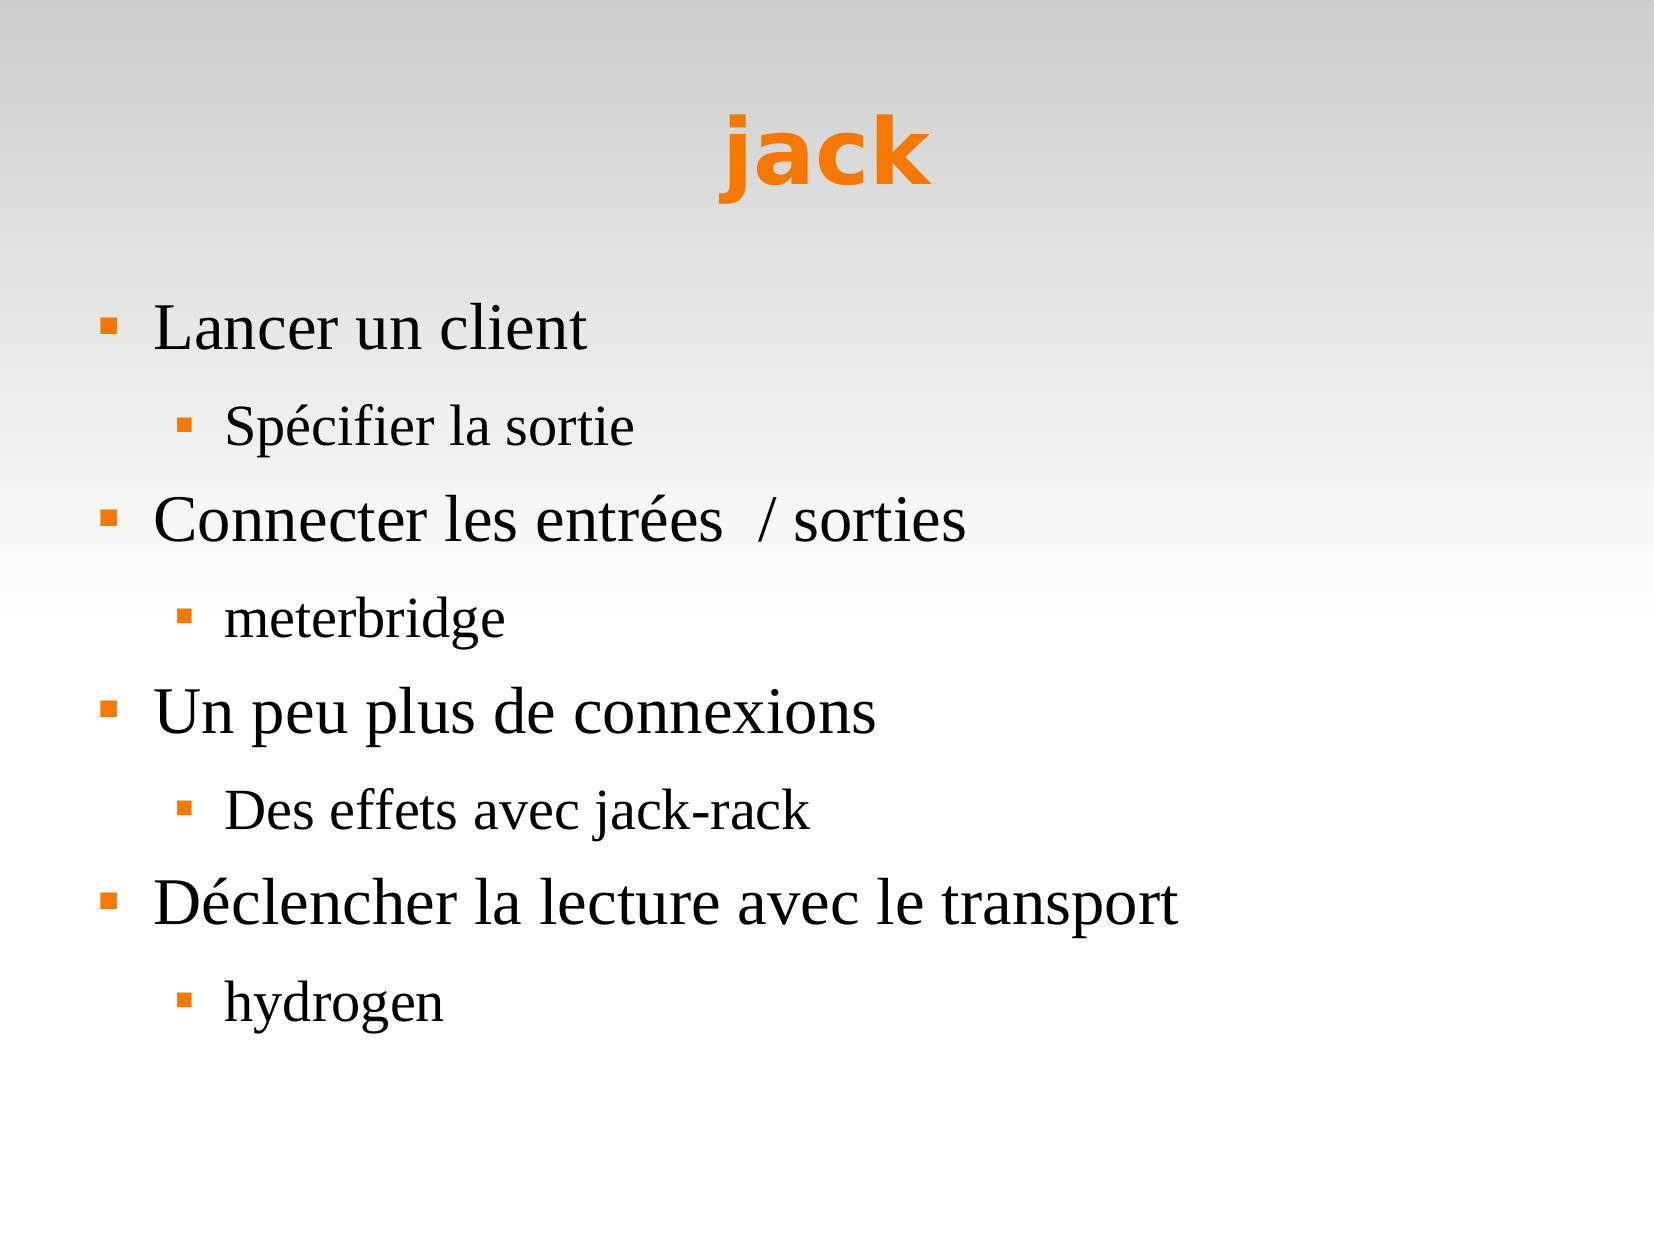

# jack
Lancer un client
Spécifier la sortie
Connecter les entrées / sorties
meterbridge
Un peu plus de connexions
Des effets avec jack-rack
Déclencher la lecture avec le transport
hydrogen